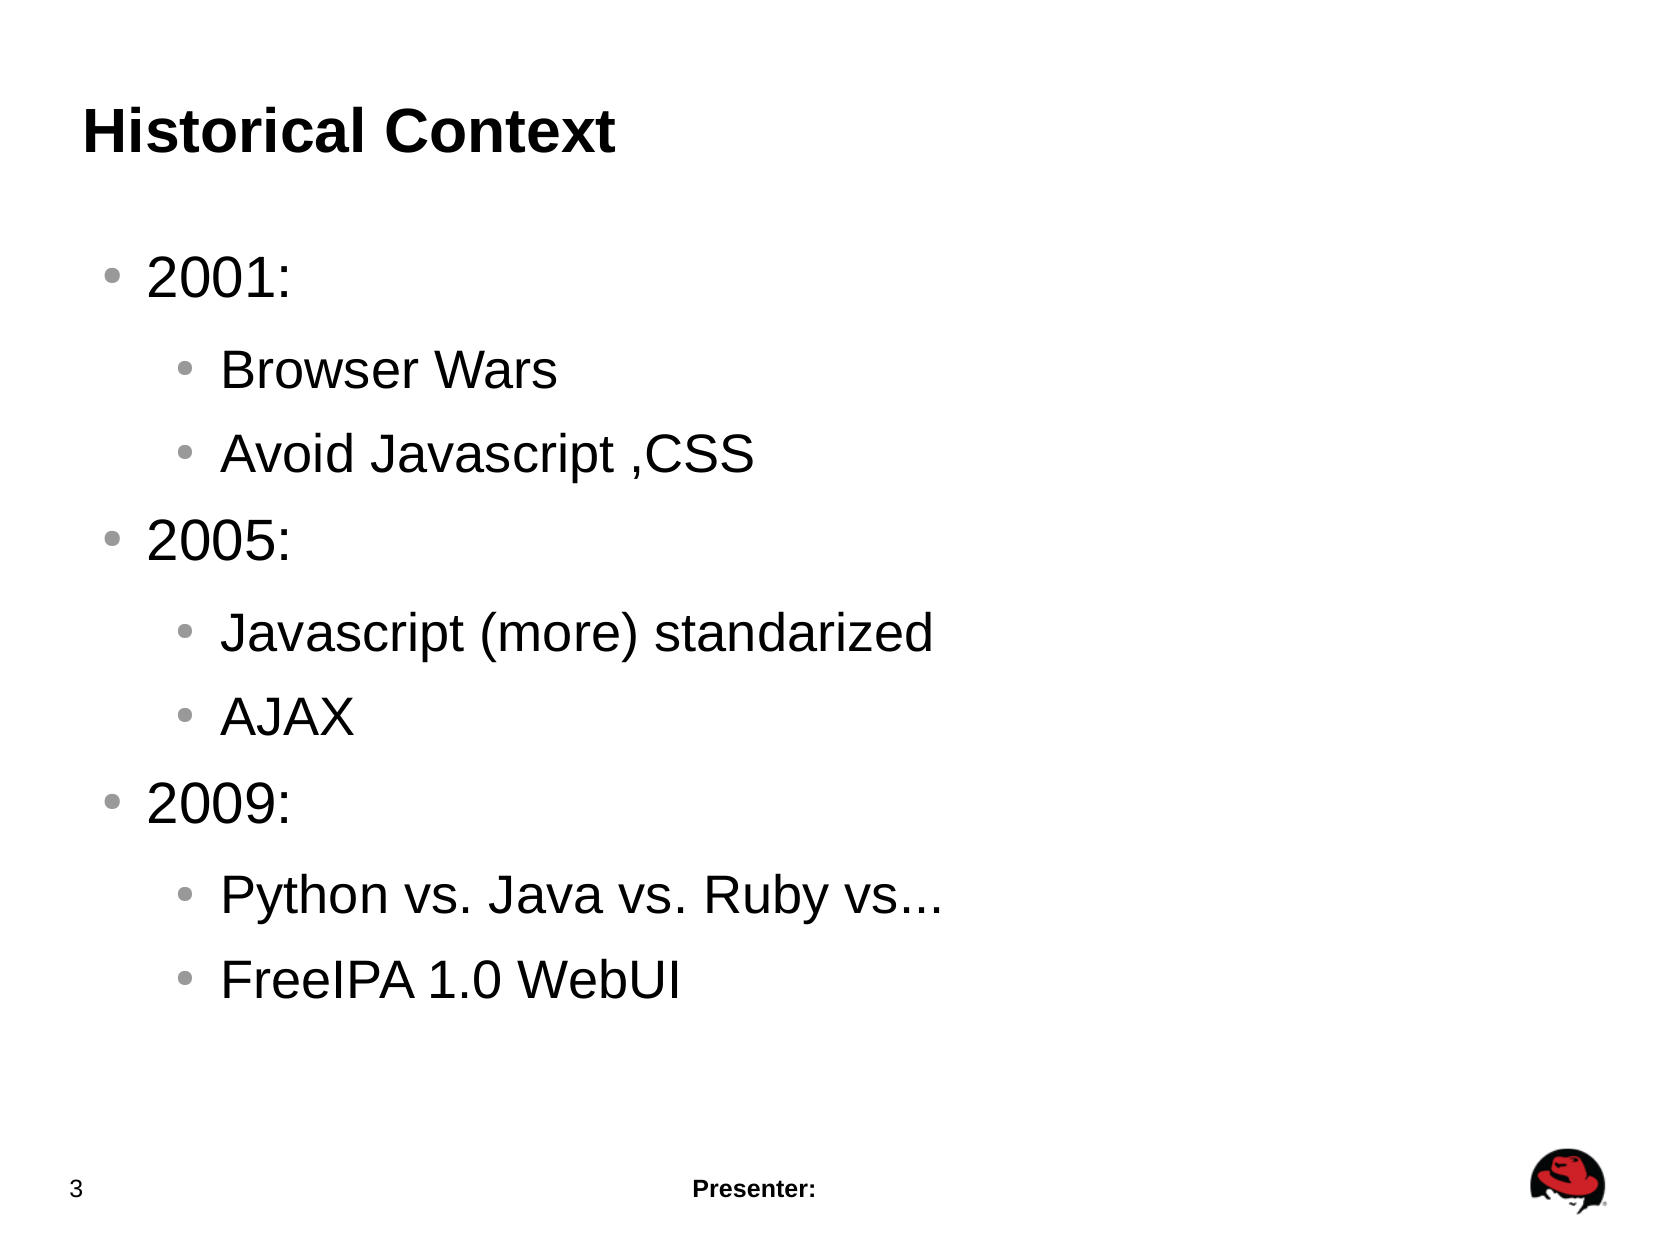

# Historical Context
2001:
Browser Wars
Avoid Javascript ,CSS
2005:
Javascript (more) standarized
AJAX
2009:
Python vs. Java vs. Ruby vs...
FreeIPA 1.0 WebUI